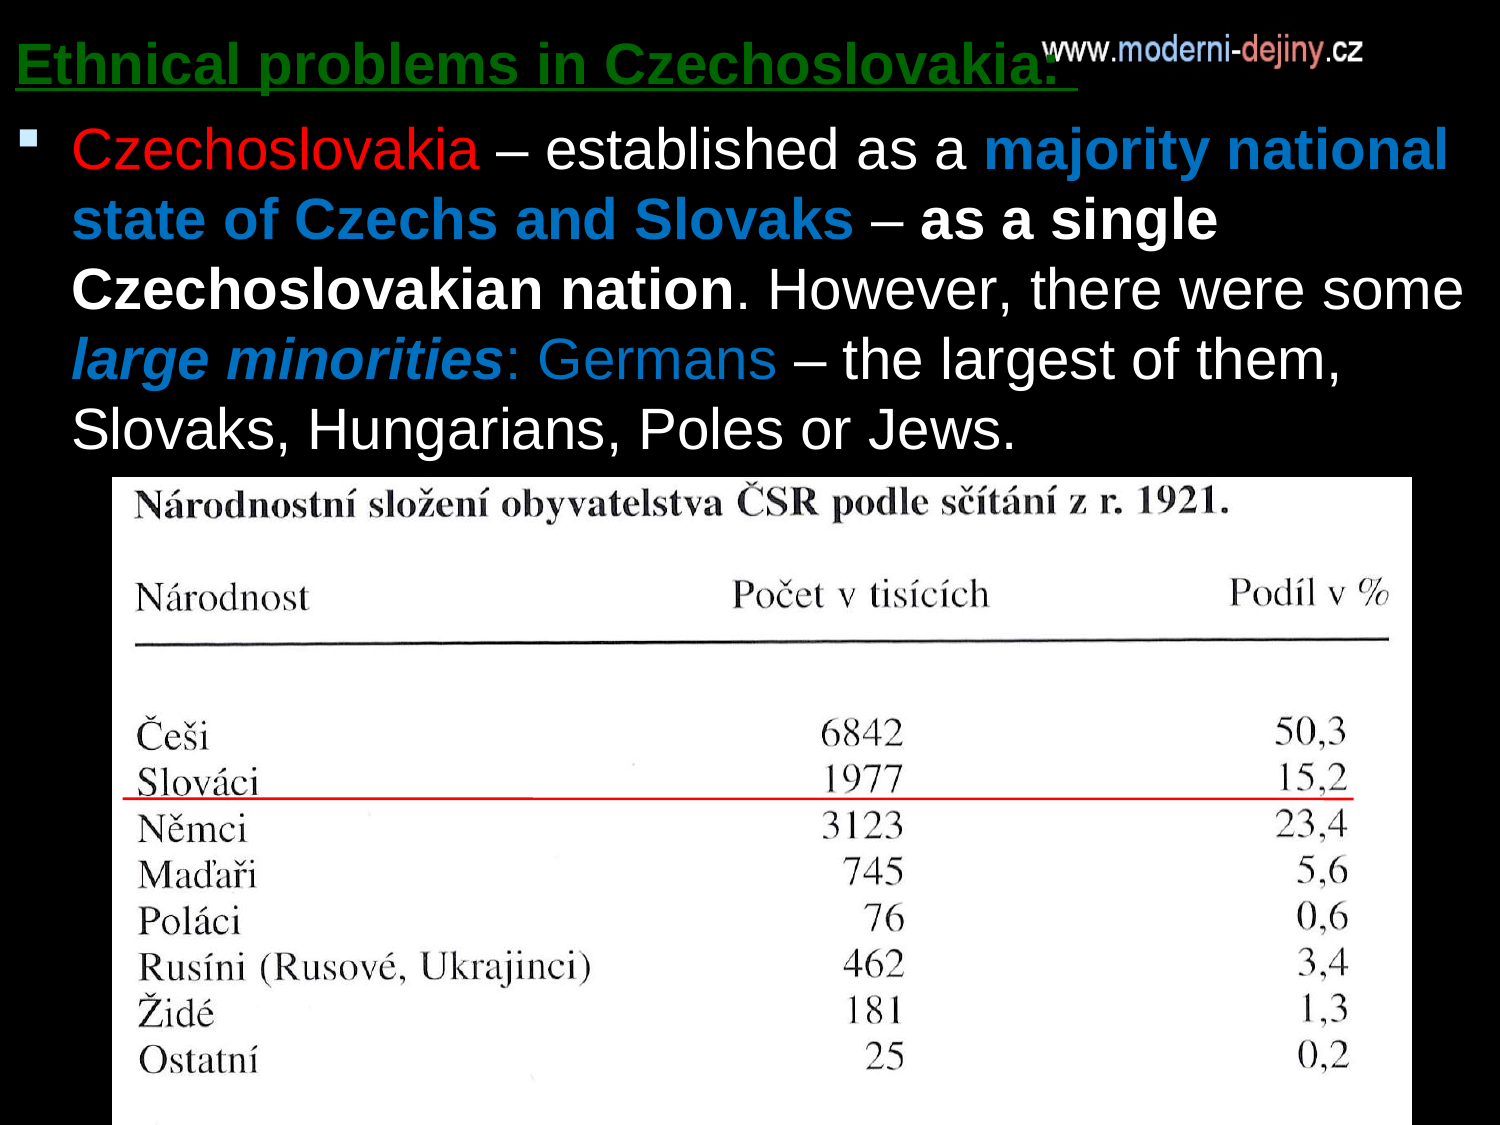

Ethnical problems in Czechoslovakia:
Czechoslovakia – established as a majority national state of Czechs and Slovaks – as a single Czechoslovakian nation. However, there were some large minorities: Germans – the largest of them, Slovaks, Hungarians, Poles or Jews.